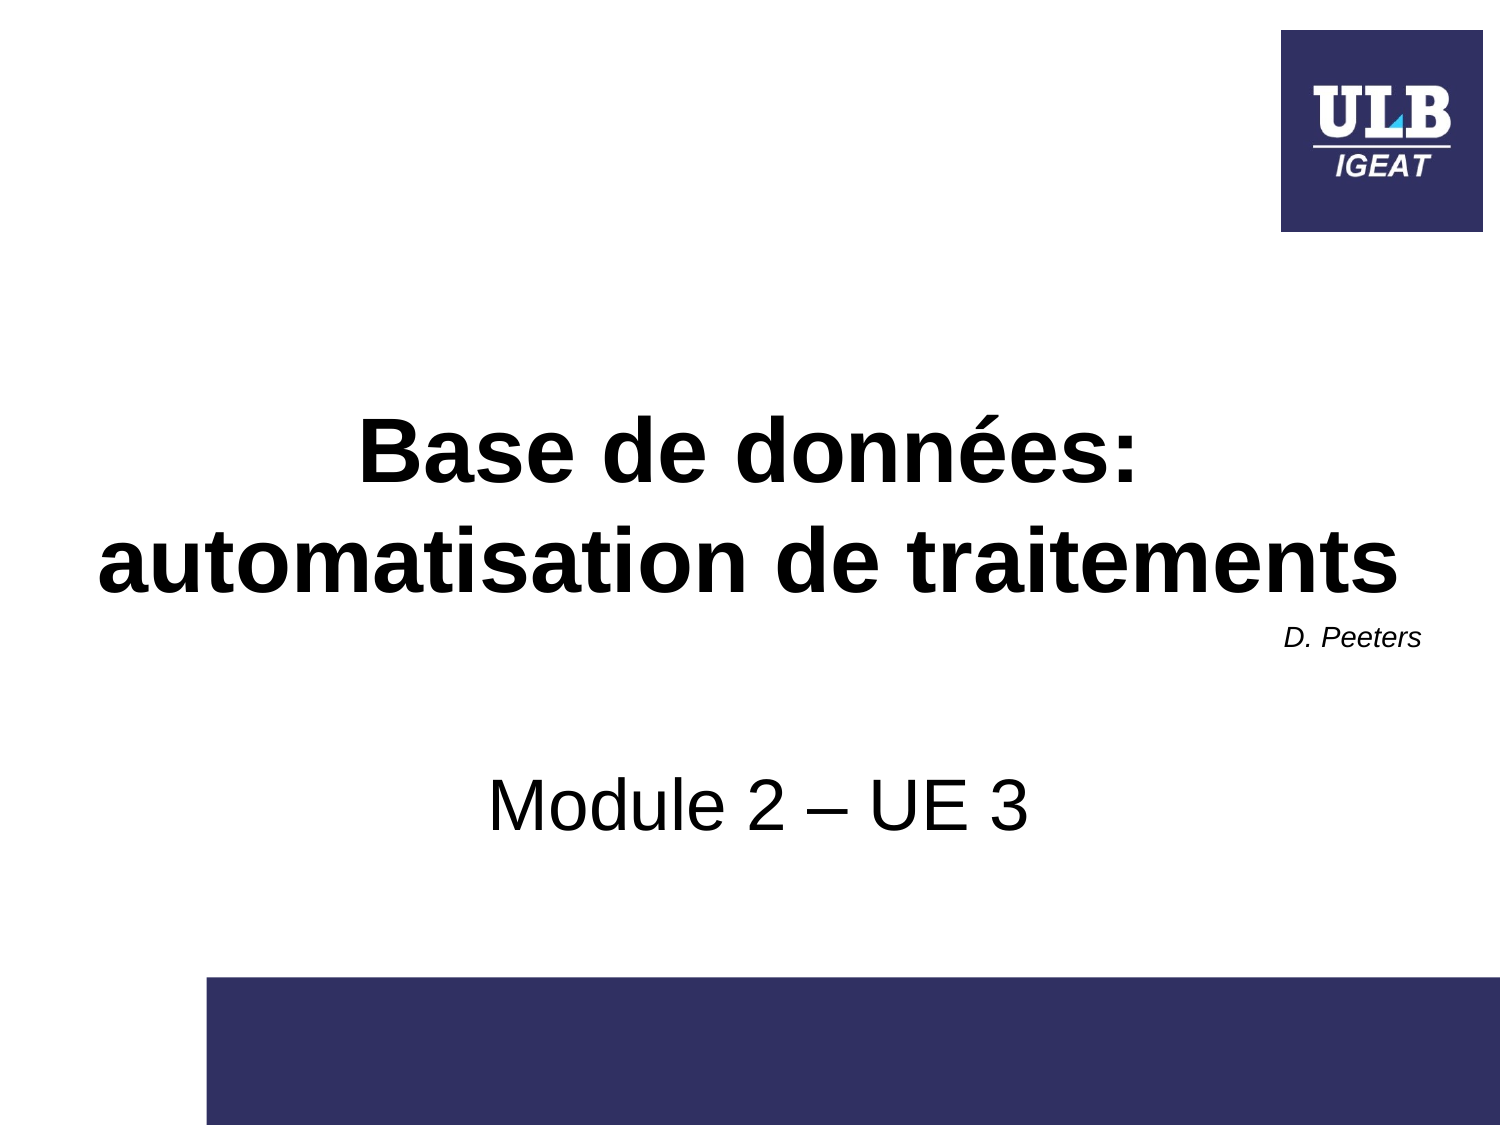

Base de données: automatisation de traitements
D. Peeters
Module 2 – UE 3